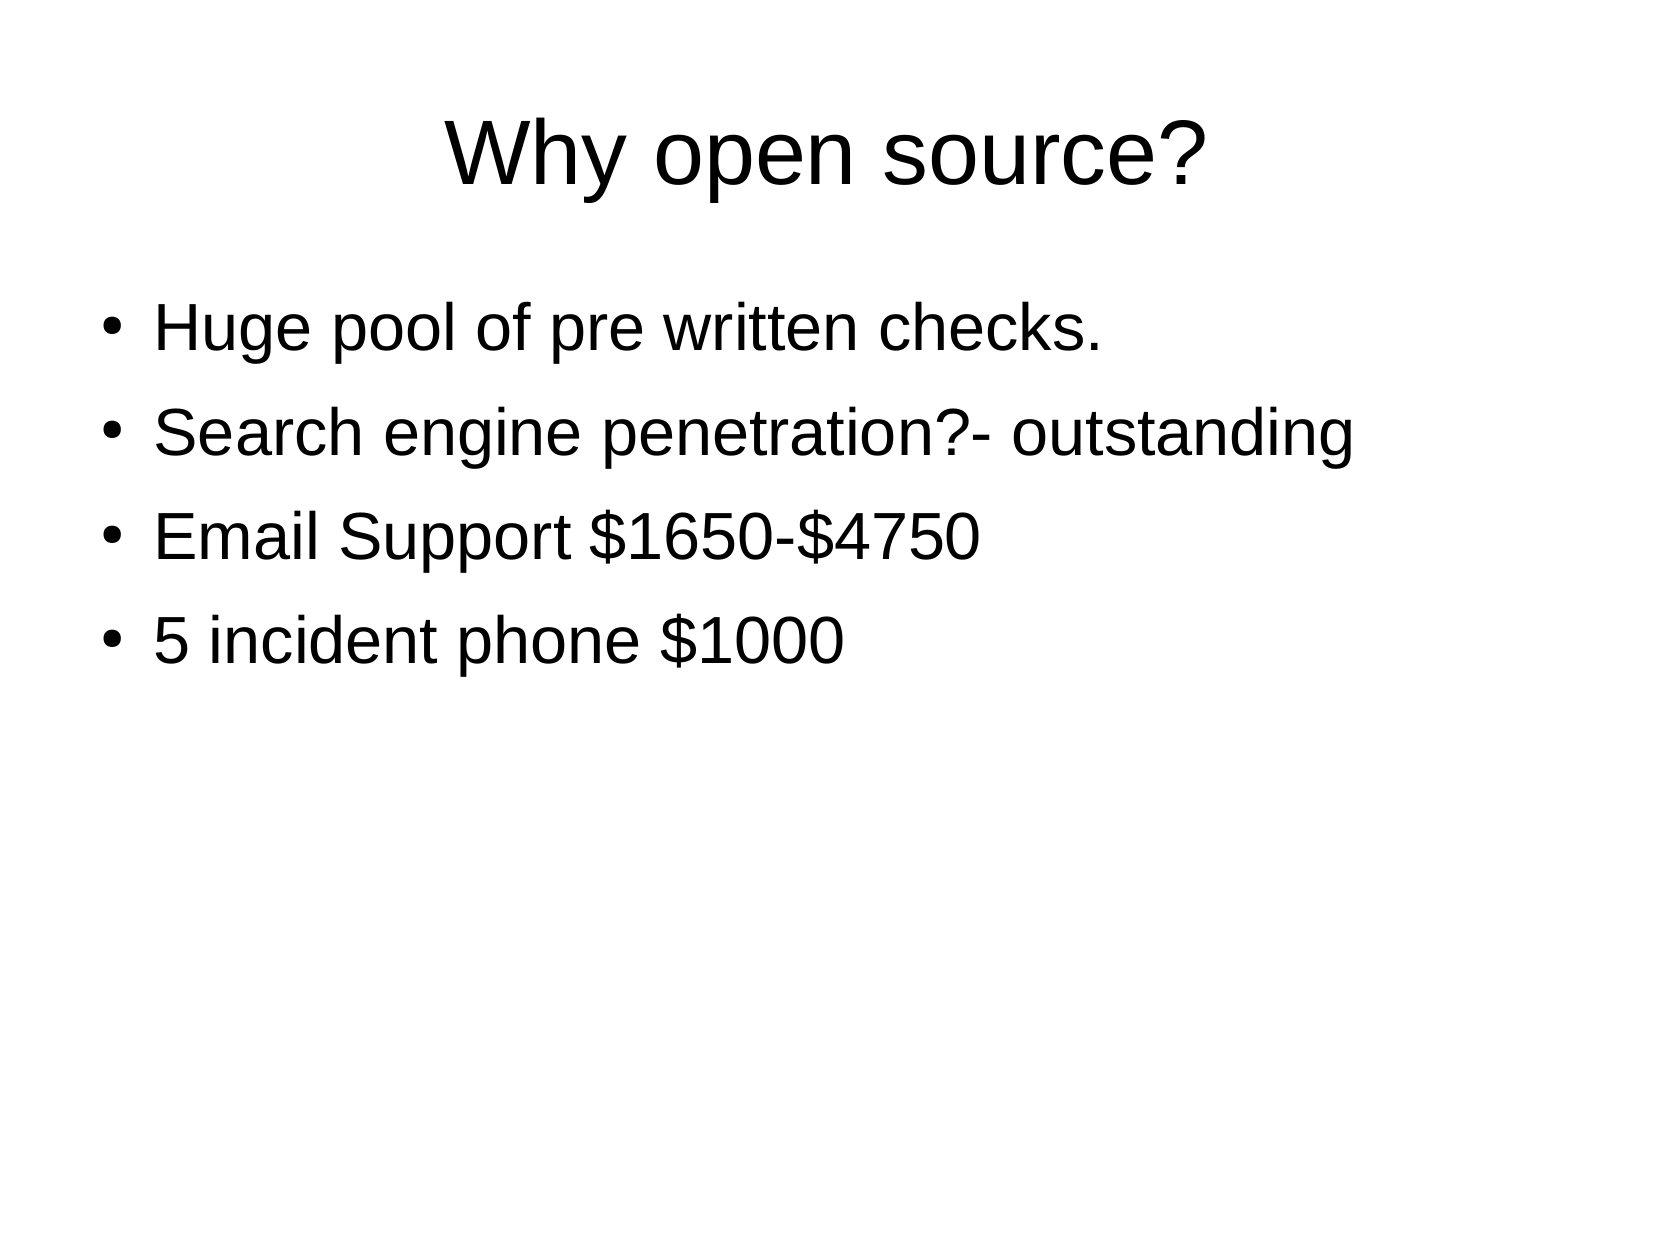

# Why open source?
Huge pool of pre written checks.
Search engine penetration?- outstanding
Email Support $1650-$4750
5 incident phone $1000